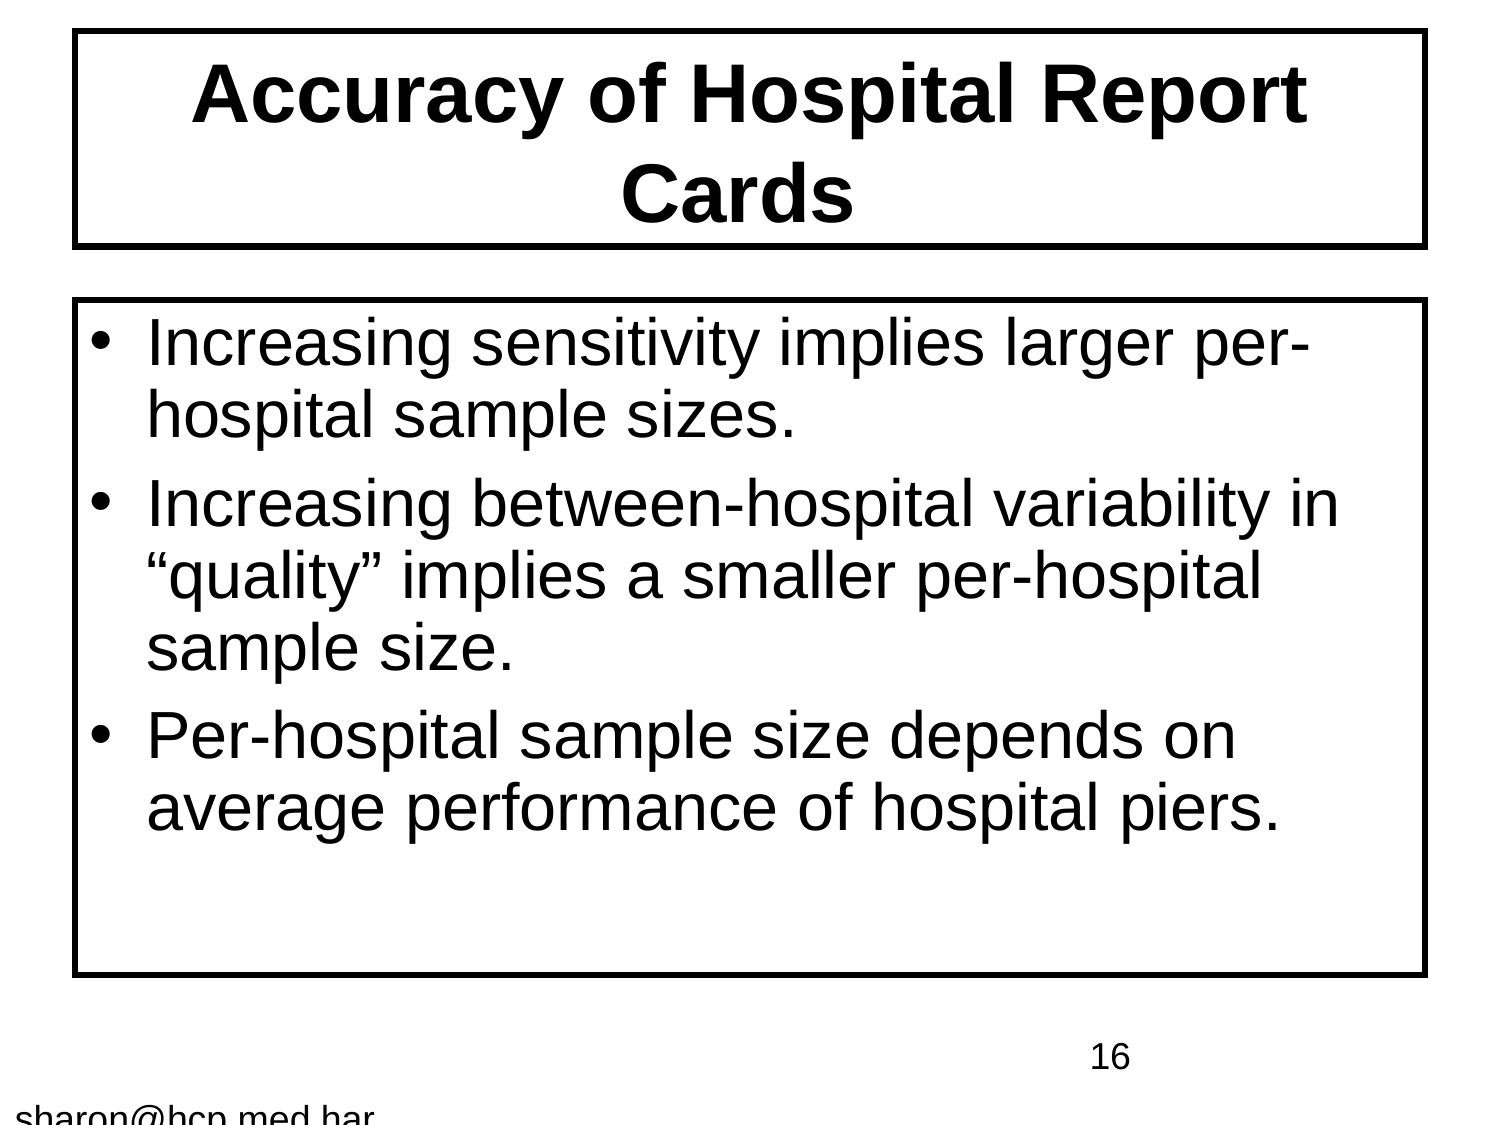

# Accuracy of Hospital Report Cards
Increasing sensitivity implies larger per-hospital sample sizes.
Increasing between-hospital variability in “quality” implies a smaller per-hospital sample size.
Per-hospital sample size depends on average performance of hospital piers.
16